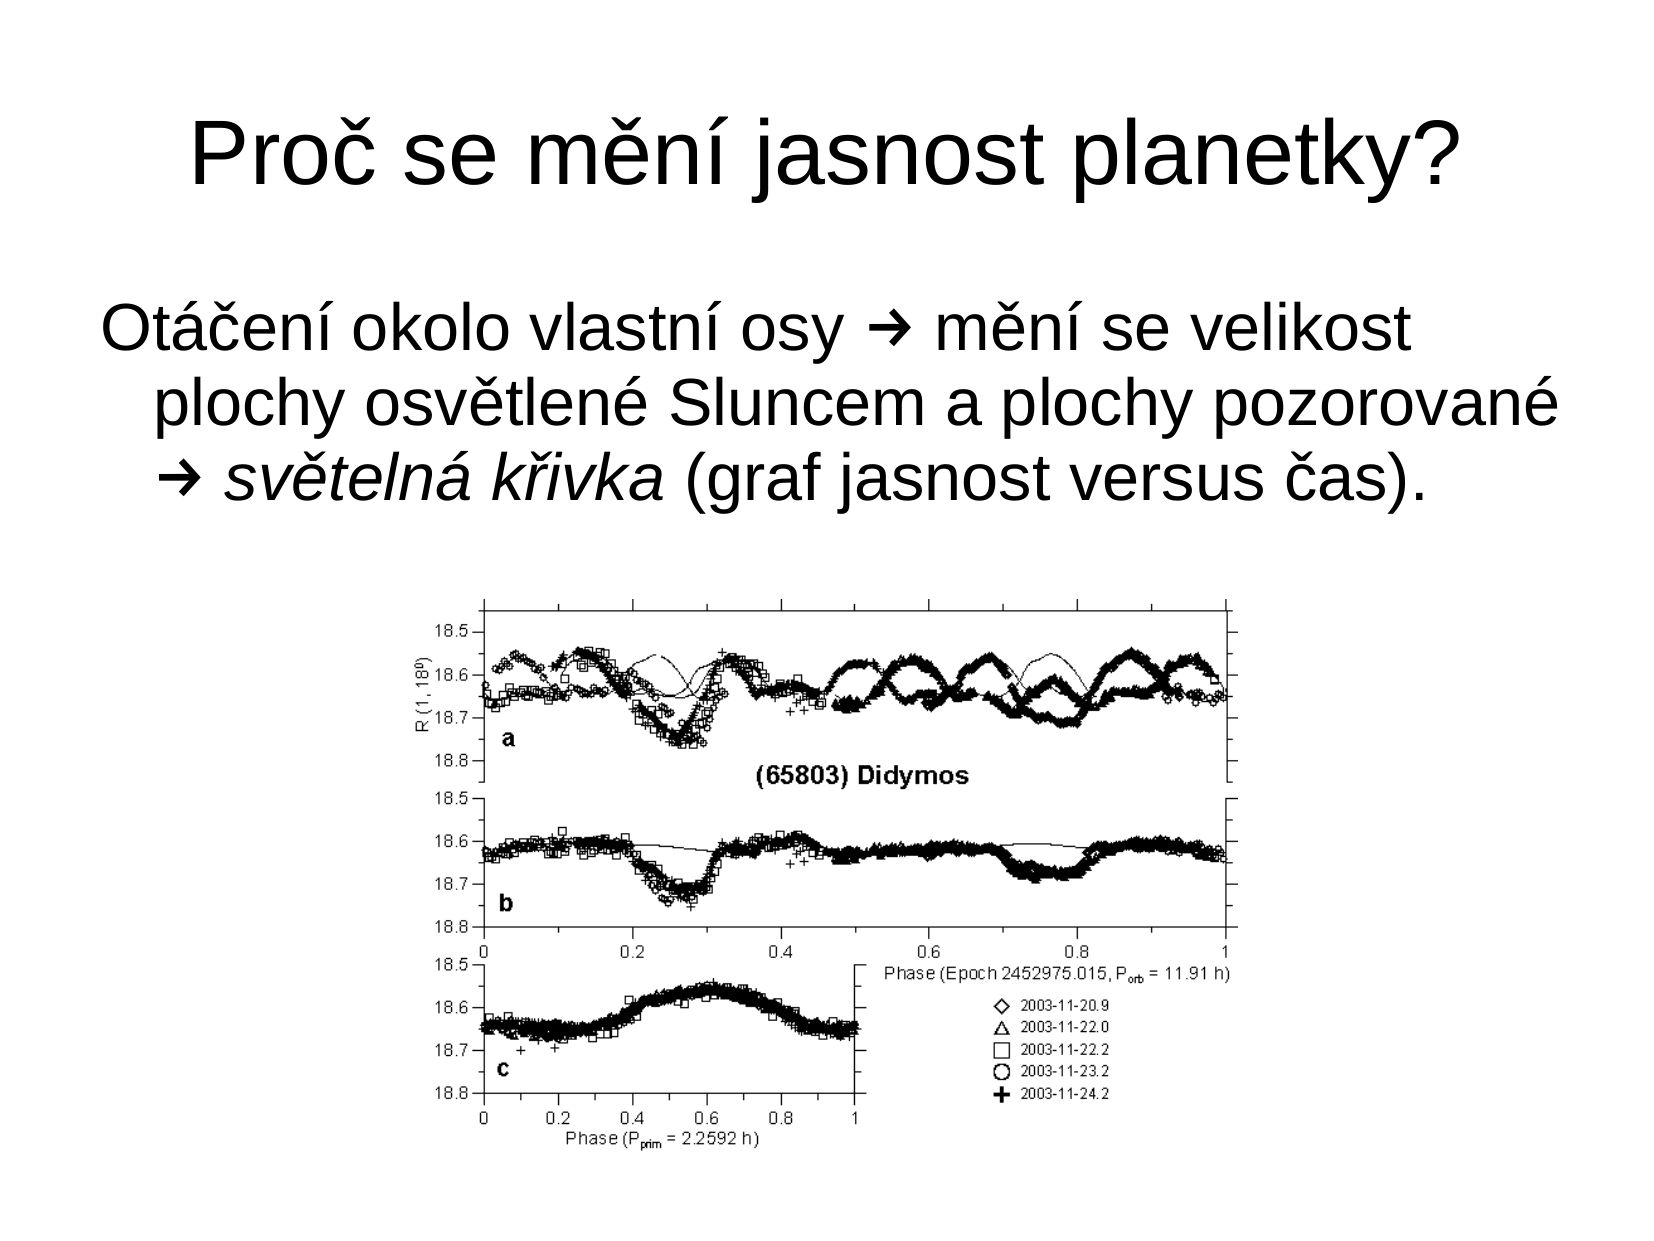

# Proč se mění jasnost planetky?
Otáčení okolo vlastní osy → mění se velikost plochy osvětlené Sluncem a plochy pozorované → světelná křivka (graf jasnost versus čas).